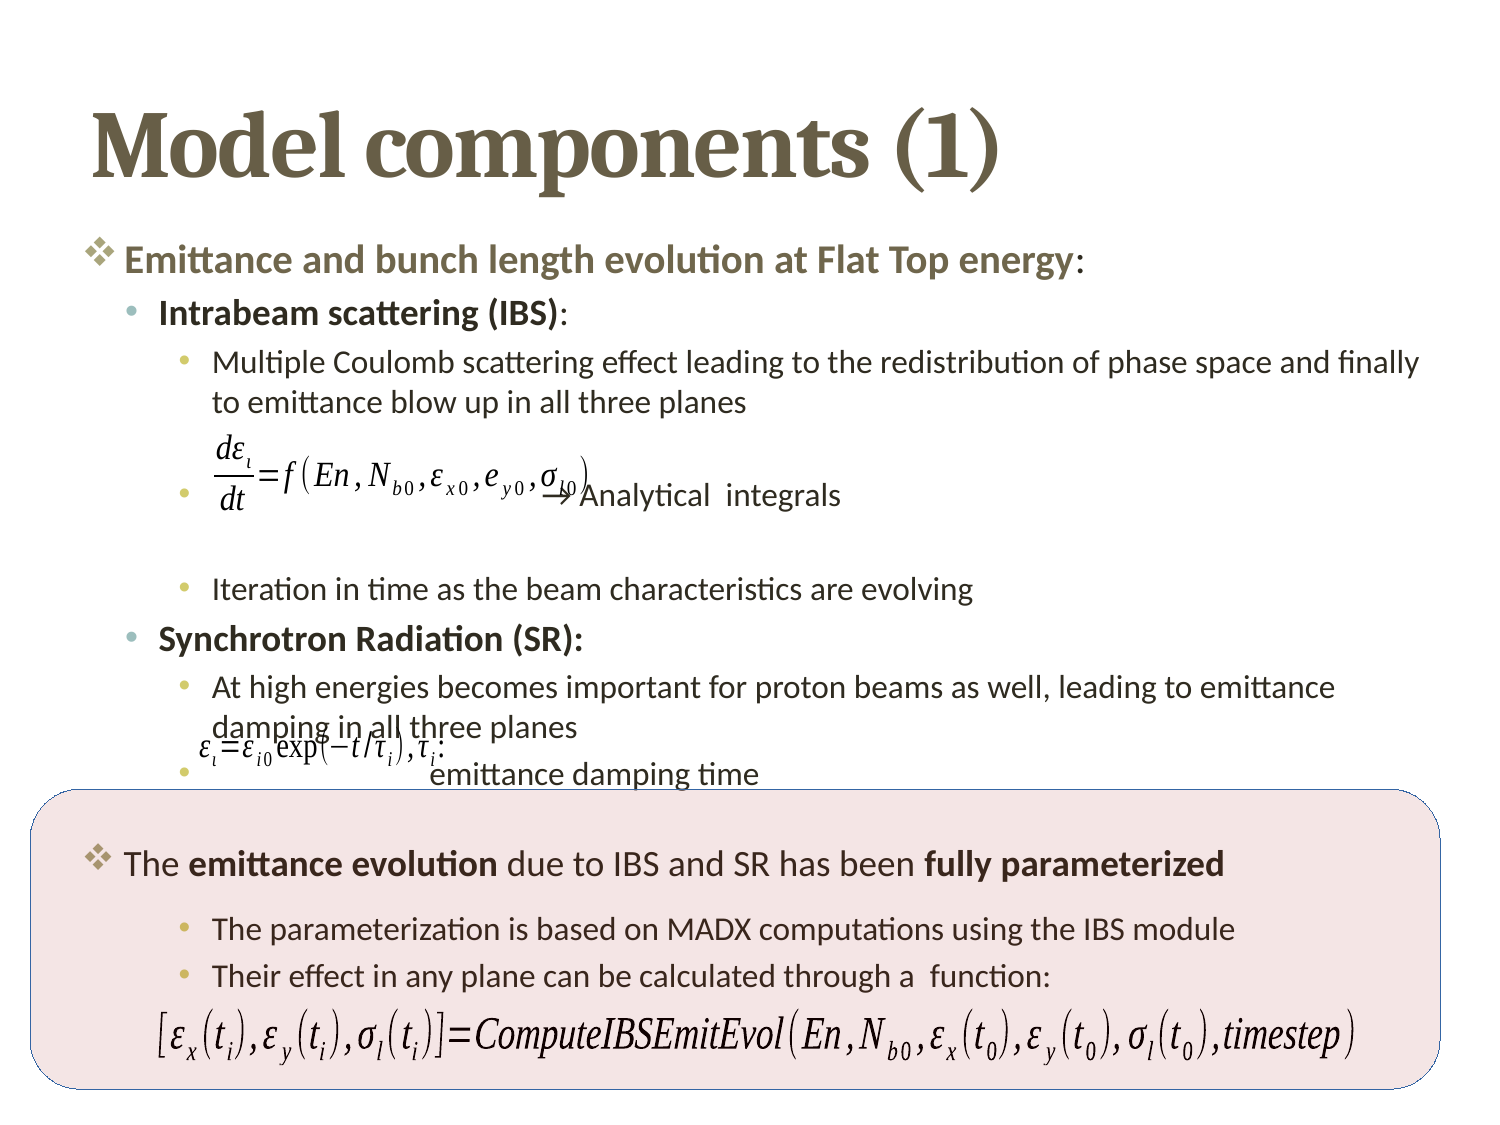

# Model components (1)
 Emittance and bunch length evolution at Flat Top energy:
Intrabeam scattering (IBS):
Multiple Coulomb scattering effect leading to the redistribution of phase space and finally to emittance blow up in all three planes
 → Analytical integrals
Iteration in time as the beam characteristics are evolving
Synchrotron Radiation (SR):
At high energies becomes important for proton beams as well, leading to emittance damping in all three planes
 emittance damping time
 The emittance evolution due to IBS and SR has been fully parameterized
The parameterization is based on MADX computations using the IBS module
Their effect in any plane can be calculated through a function: